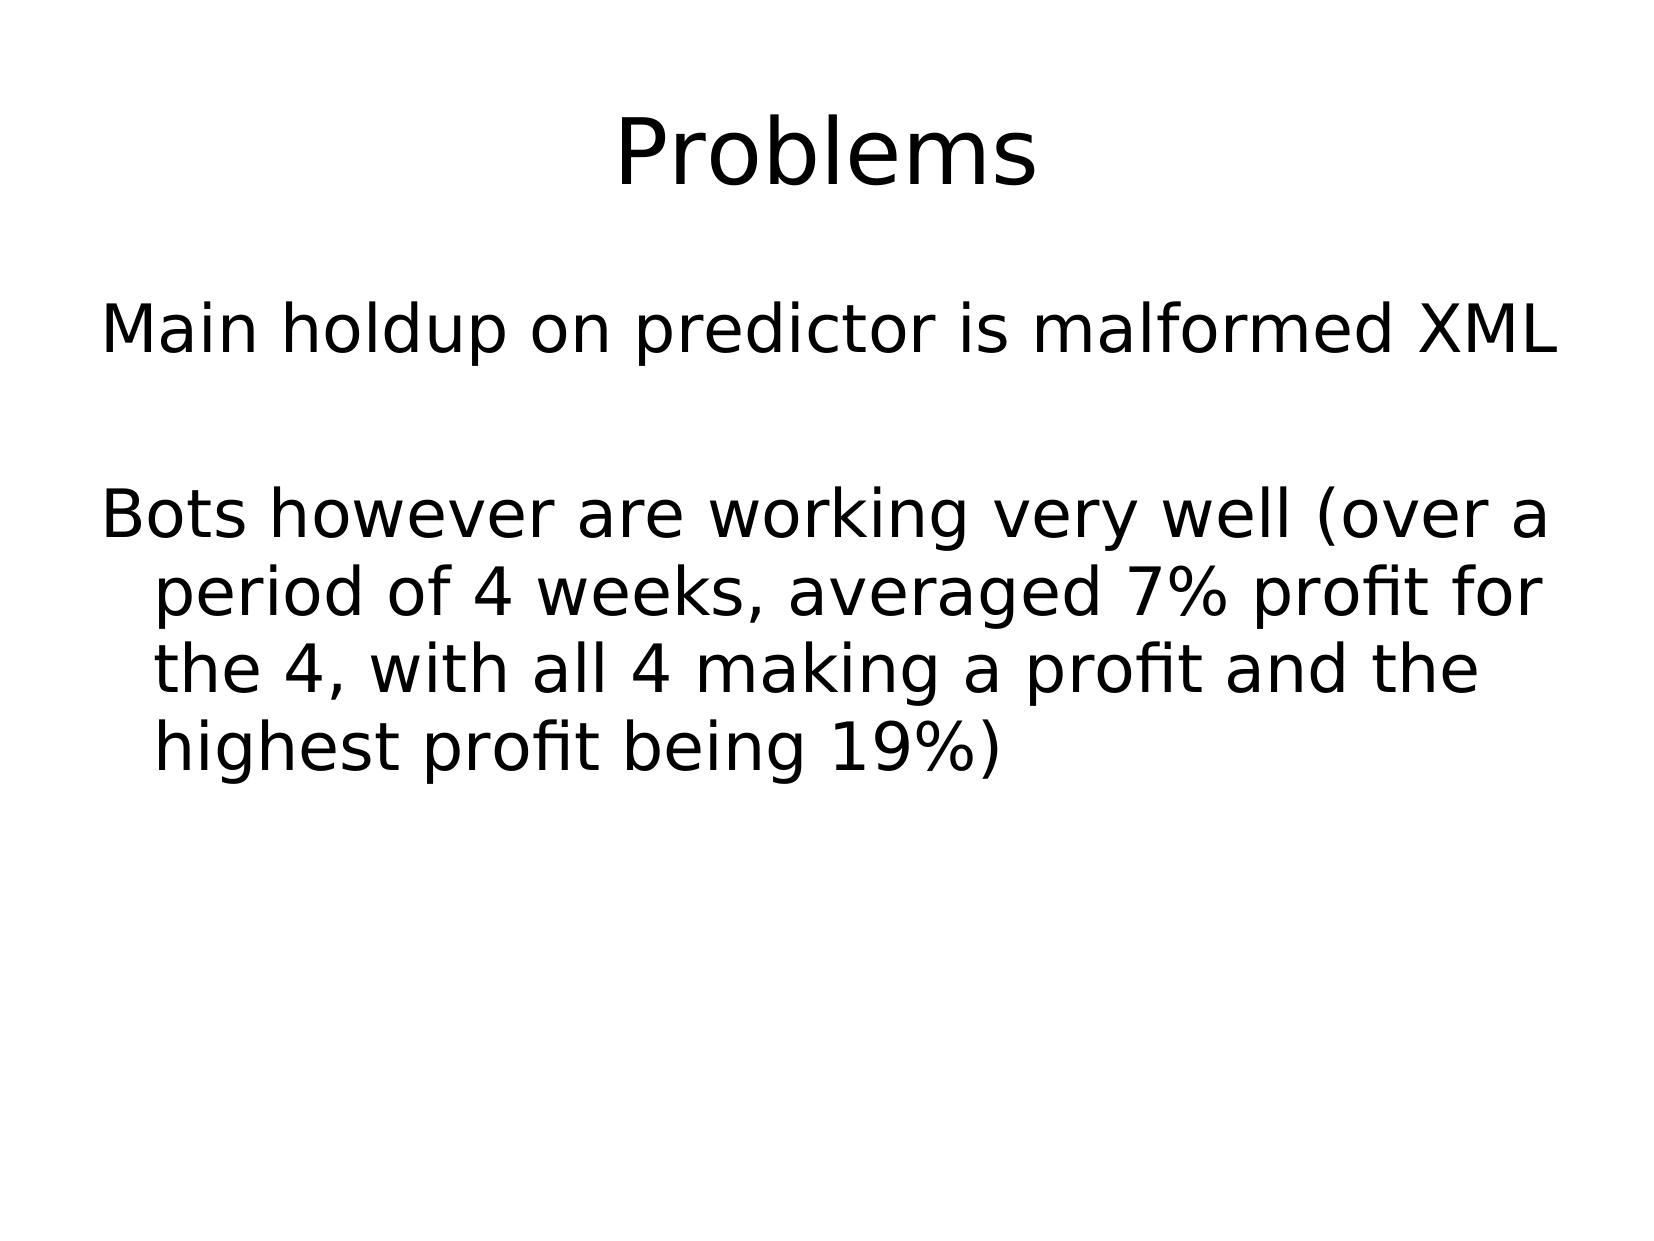

# Problems
Main holdup on predictor is malformed XML
Bots however are working very well (over a period of 4 weeks, averaged 7% profit for the 4, with all 4 making a profit and the highest profit being 19%)